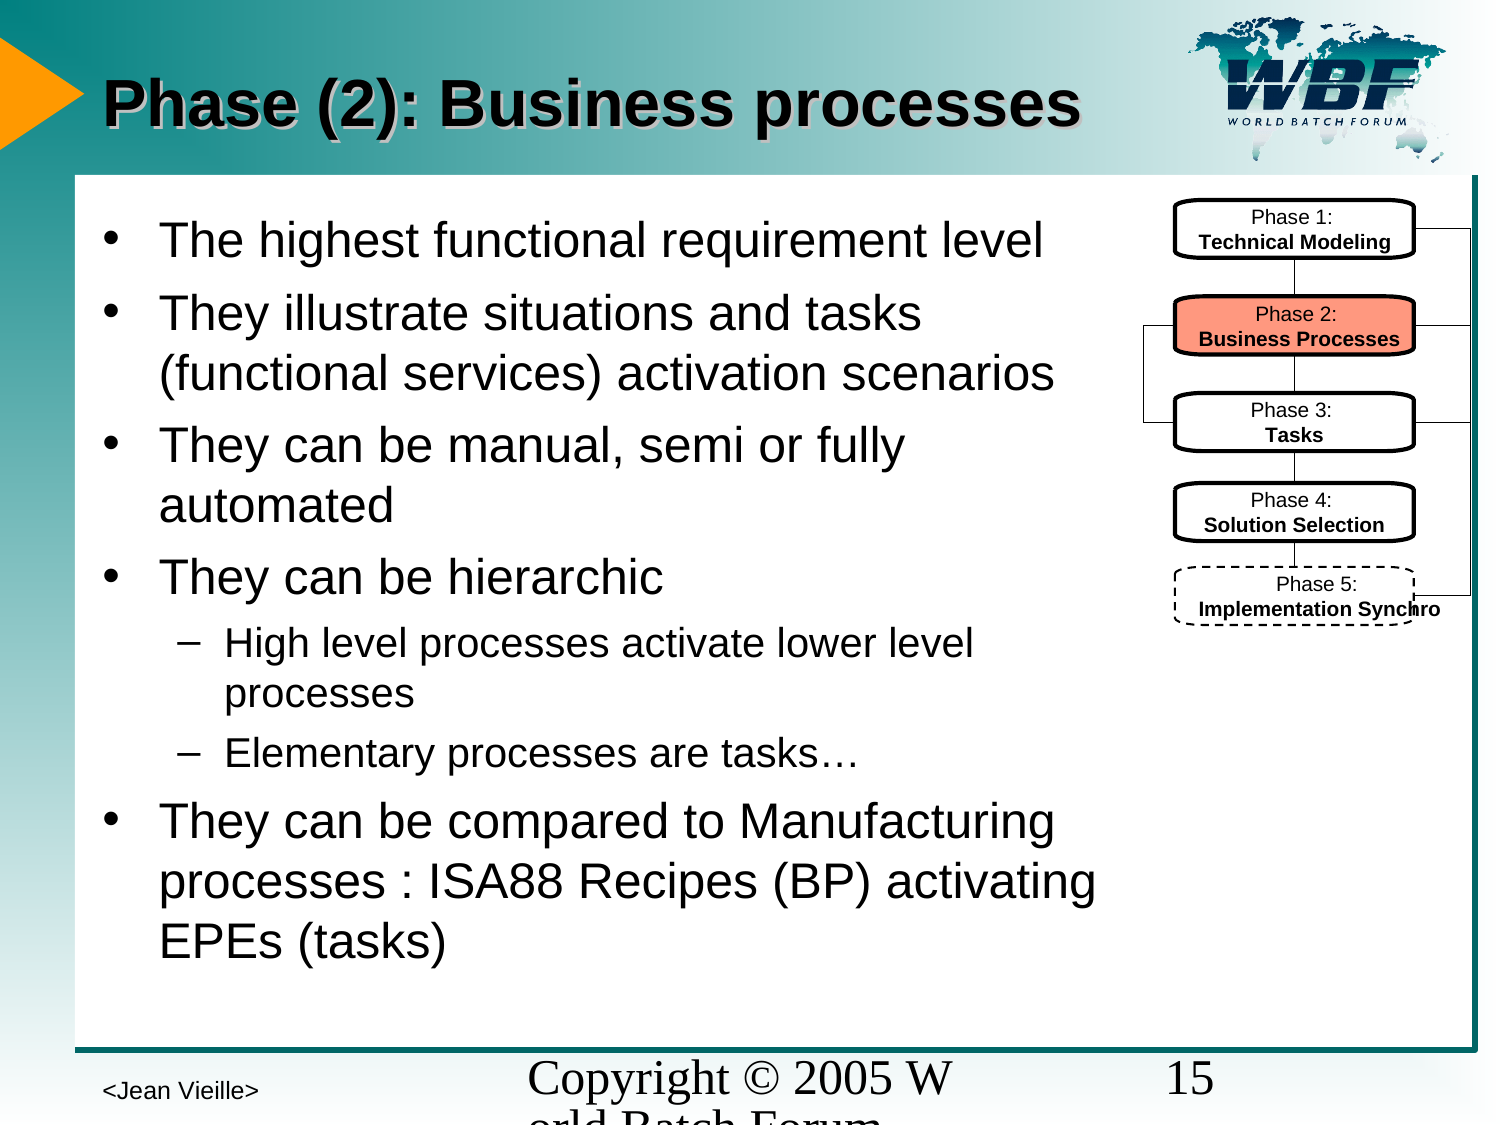

# Phase (2): Business processes
The highest functional requirement level
They illustrate situations and tasks (functional services) activation scenarios
They can be manual, semi or fully automated
They can be hierarchic
High level processes activate lower level processes
Elementary processes are tasks…
They can be compared to Manufacturing processes : ISA88 Recipes (BP) activating EPEs (tasks)
Phase 1:
Technical Modeling
Phase 2:
Business Processes
Phase 3:
Tasks
Phase 4:
Solution Selection
Phase 5:
Implementation Synchro
Copyright © 2005 World Batch Forum
15